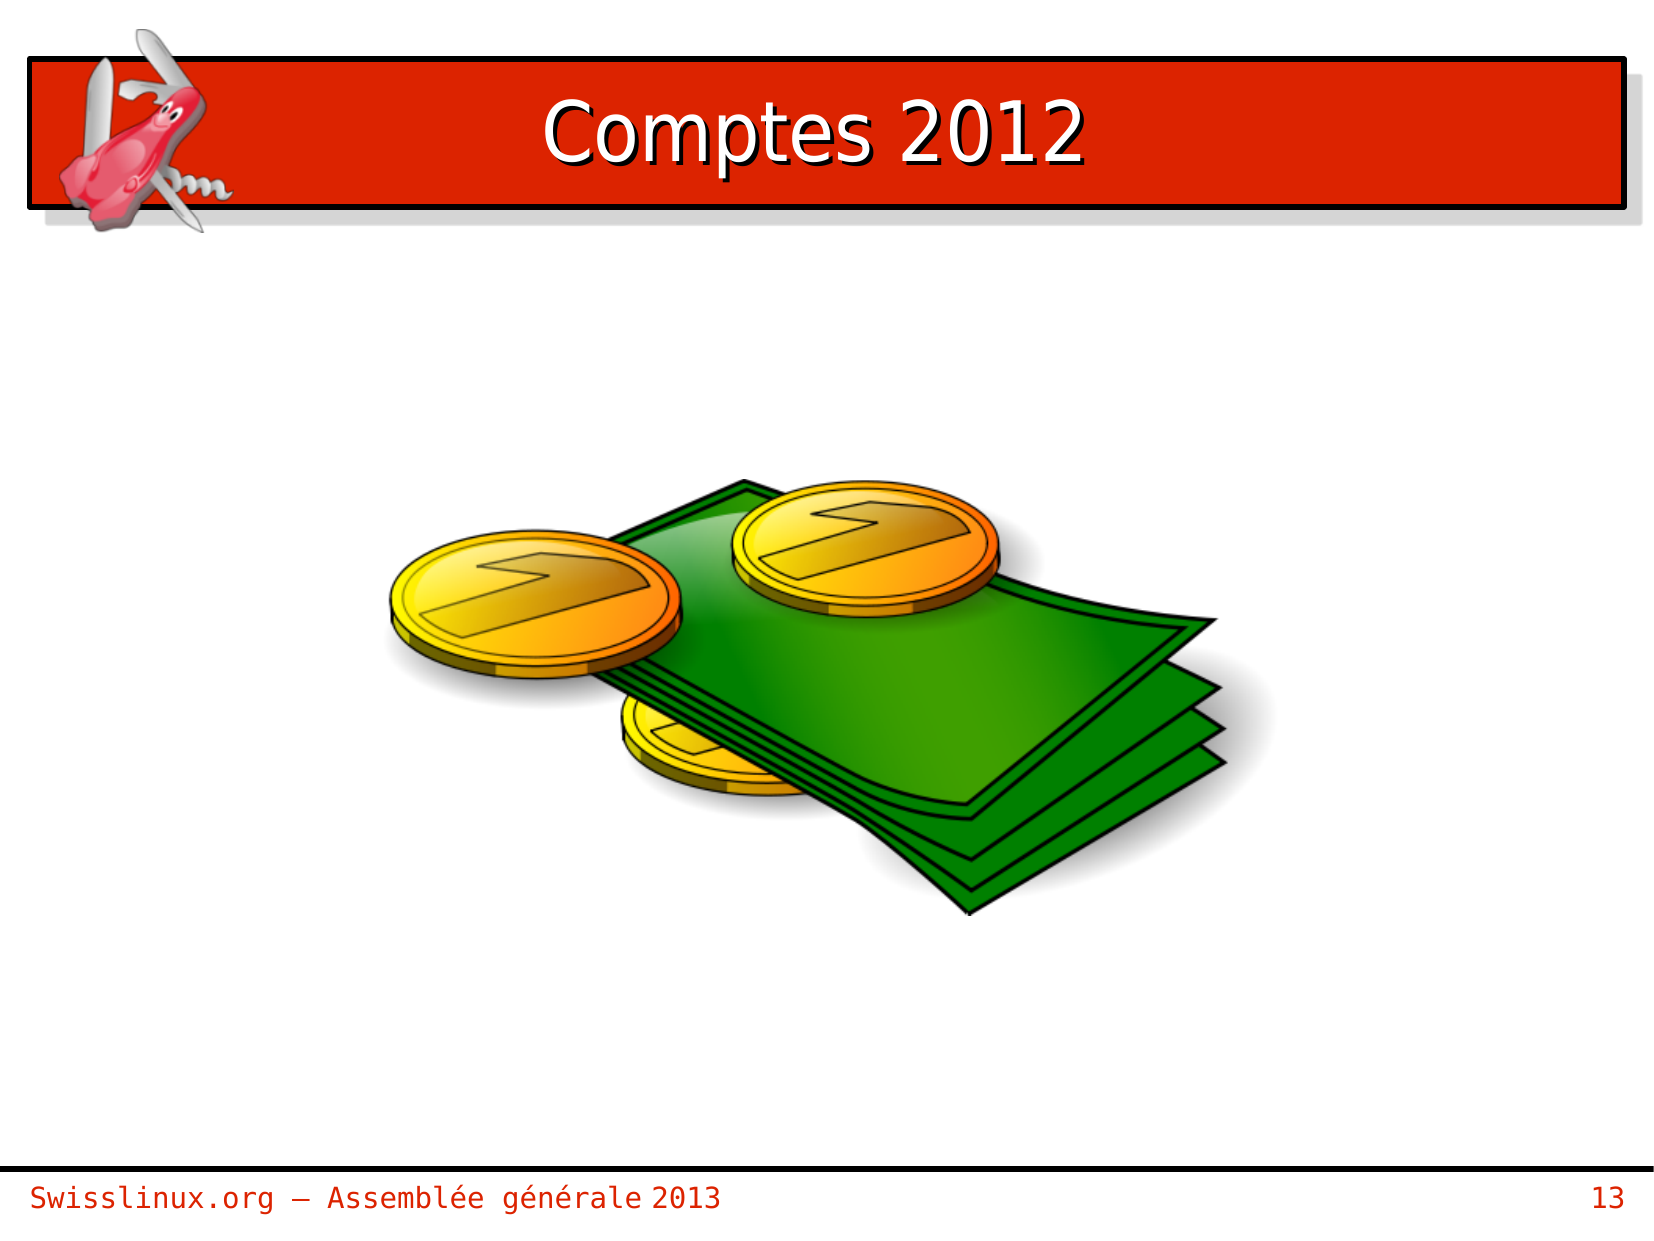

# Comptes 2012
25 Janvier 2013
13